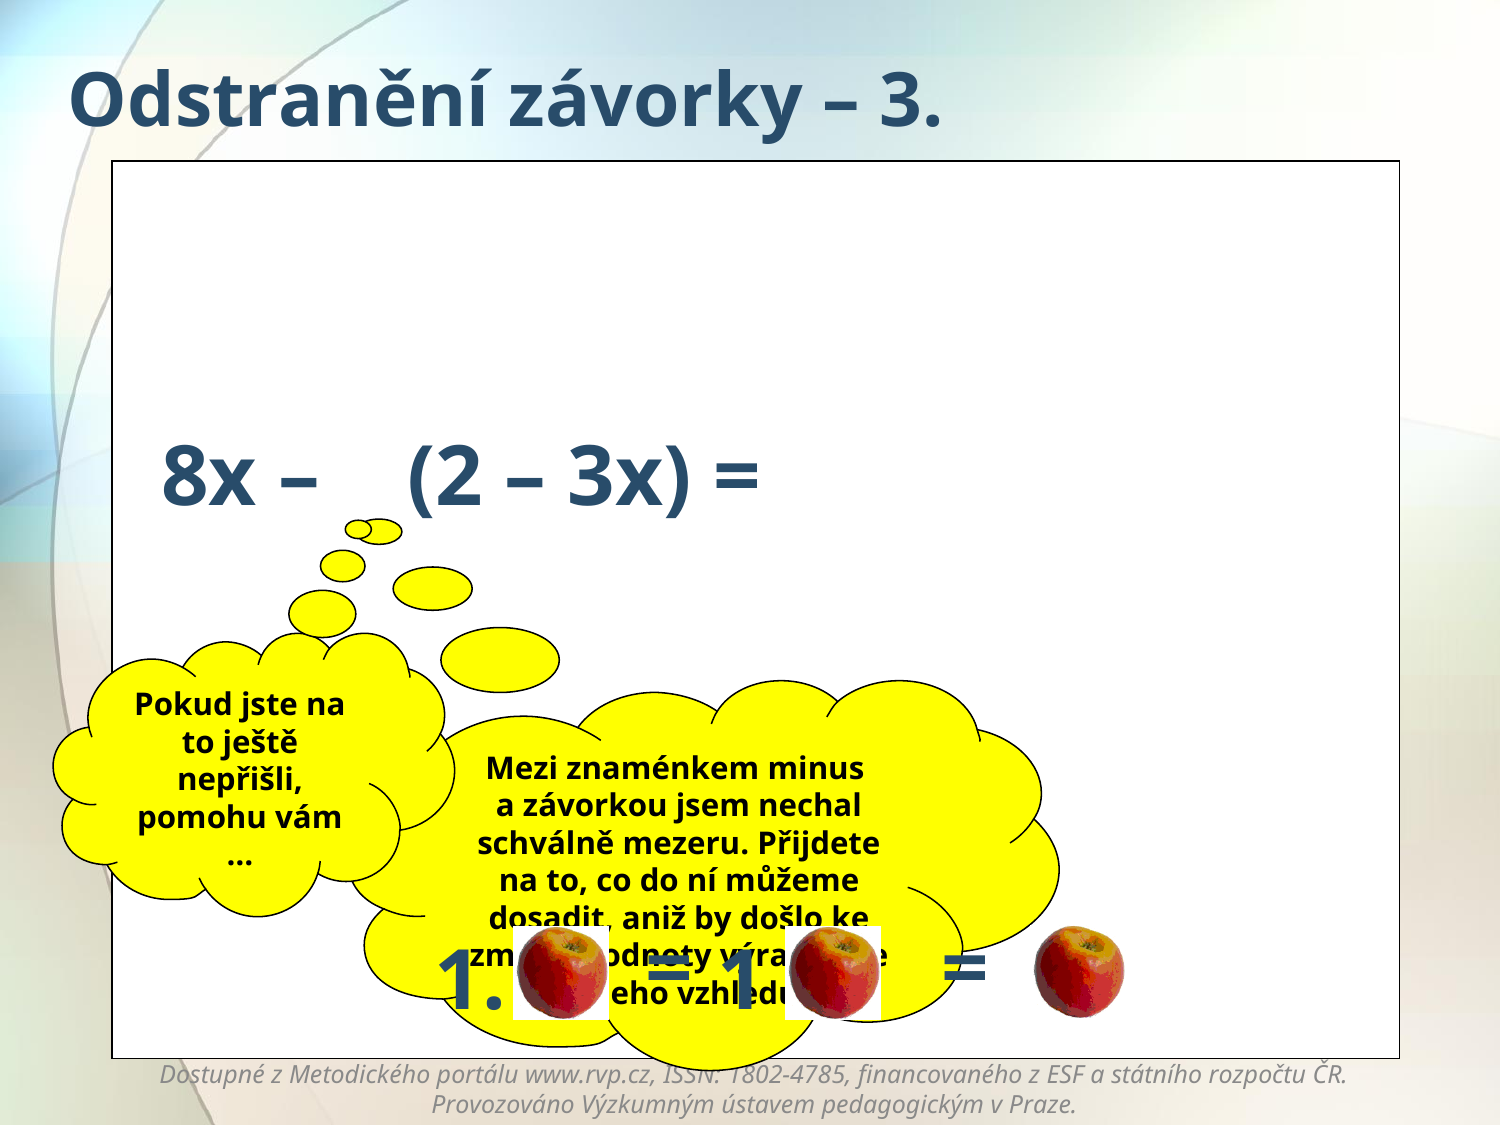

Odstranění závorky – 3.
8x – (2 – 3x) =
Pokud jste na to ještě nepřišli, pomohu vám …
Mezi znaménkem minus
a závorkou jsem nechal schválně mezeru. Přijdete na to, co do ní můžeme dosadit, aniž by došlo ke změně hodnoty výrazu, ale jen jeho vzhledu?
=
=
1.
1